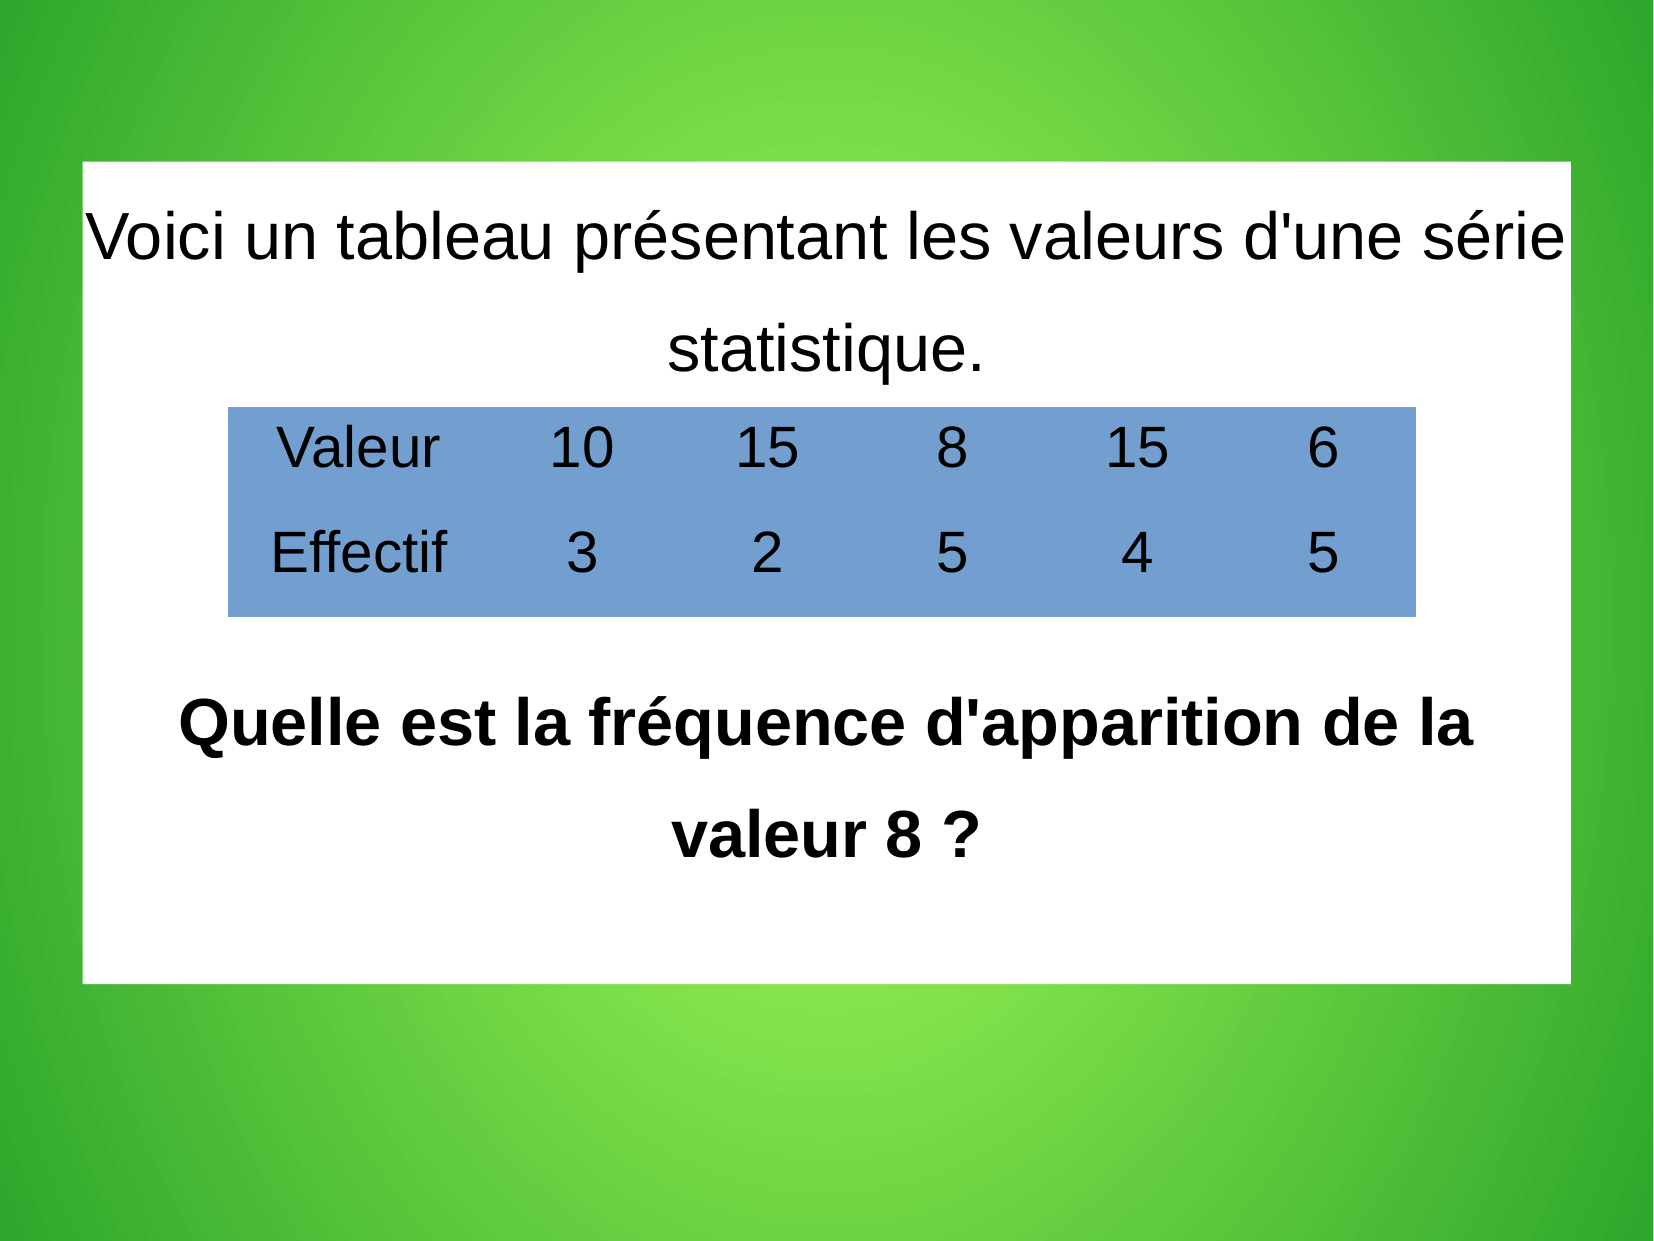

# Voici un tableau présentant les valeurs d'une série statistique.
Quelle est la fréquence d'apparition de la valeur 8 ?
| Valeur | 10 | 15 | 8 | 15 | 6 |
| --- | --- | --- | --- | --- | --- |
| Effectif | 3 | 2 | 5 | 4 | 5 |